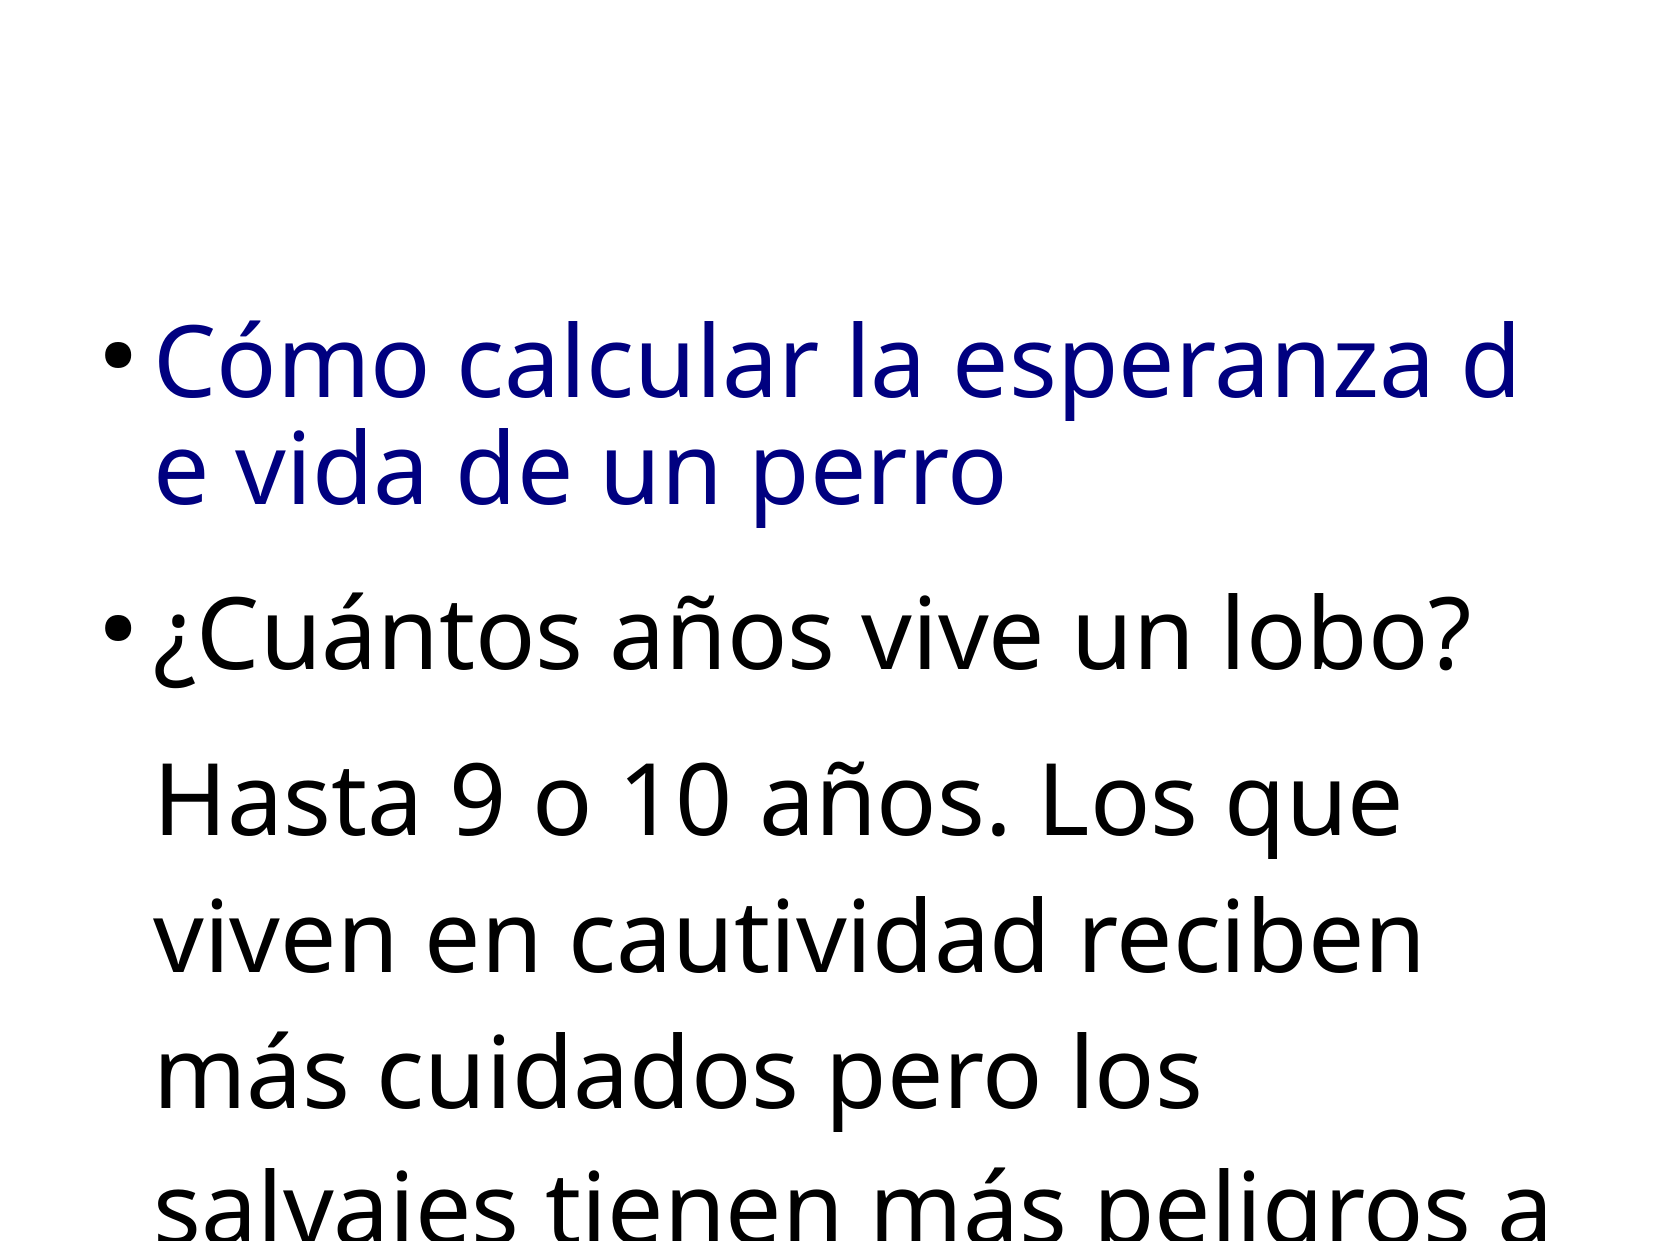

# Cómo calcular la esperanza de vida de un perro
¿Cuántos años vive un lobo?
Hasta 9 o 10 años. Los que viven en cautividad reciben más cuidados pero los salvajes tienen más peligros a su alrededor.